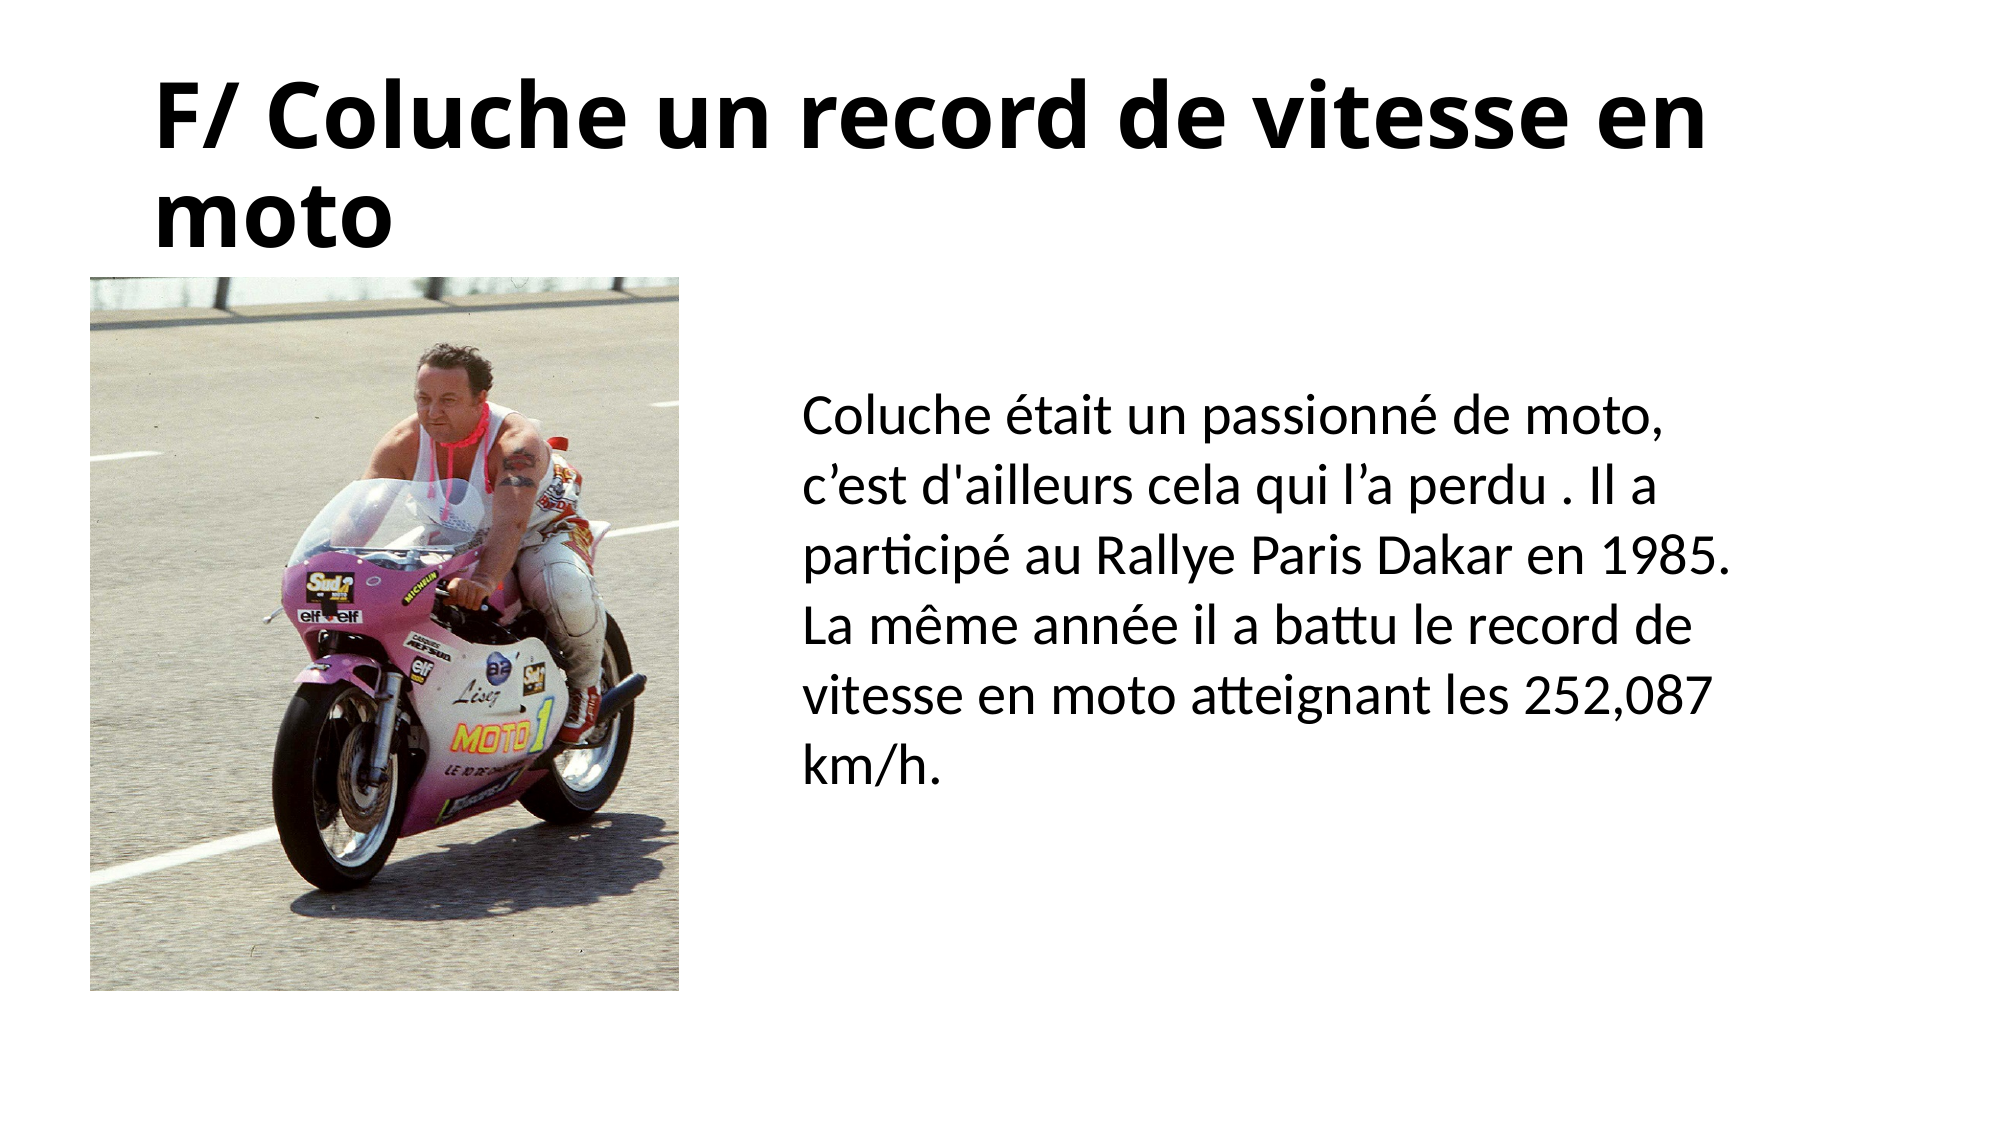

# F/ Coluche un record de vitesse en moto
Coluche était un passionné de moto, c’est d'ailleurs cela qui l’a perdu . Il a participé au Rallye Paris Dakar en 1985. La même année il a battu le record de vitesse en moto atteignant les 252,087 km/h.